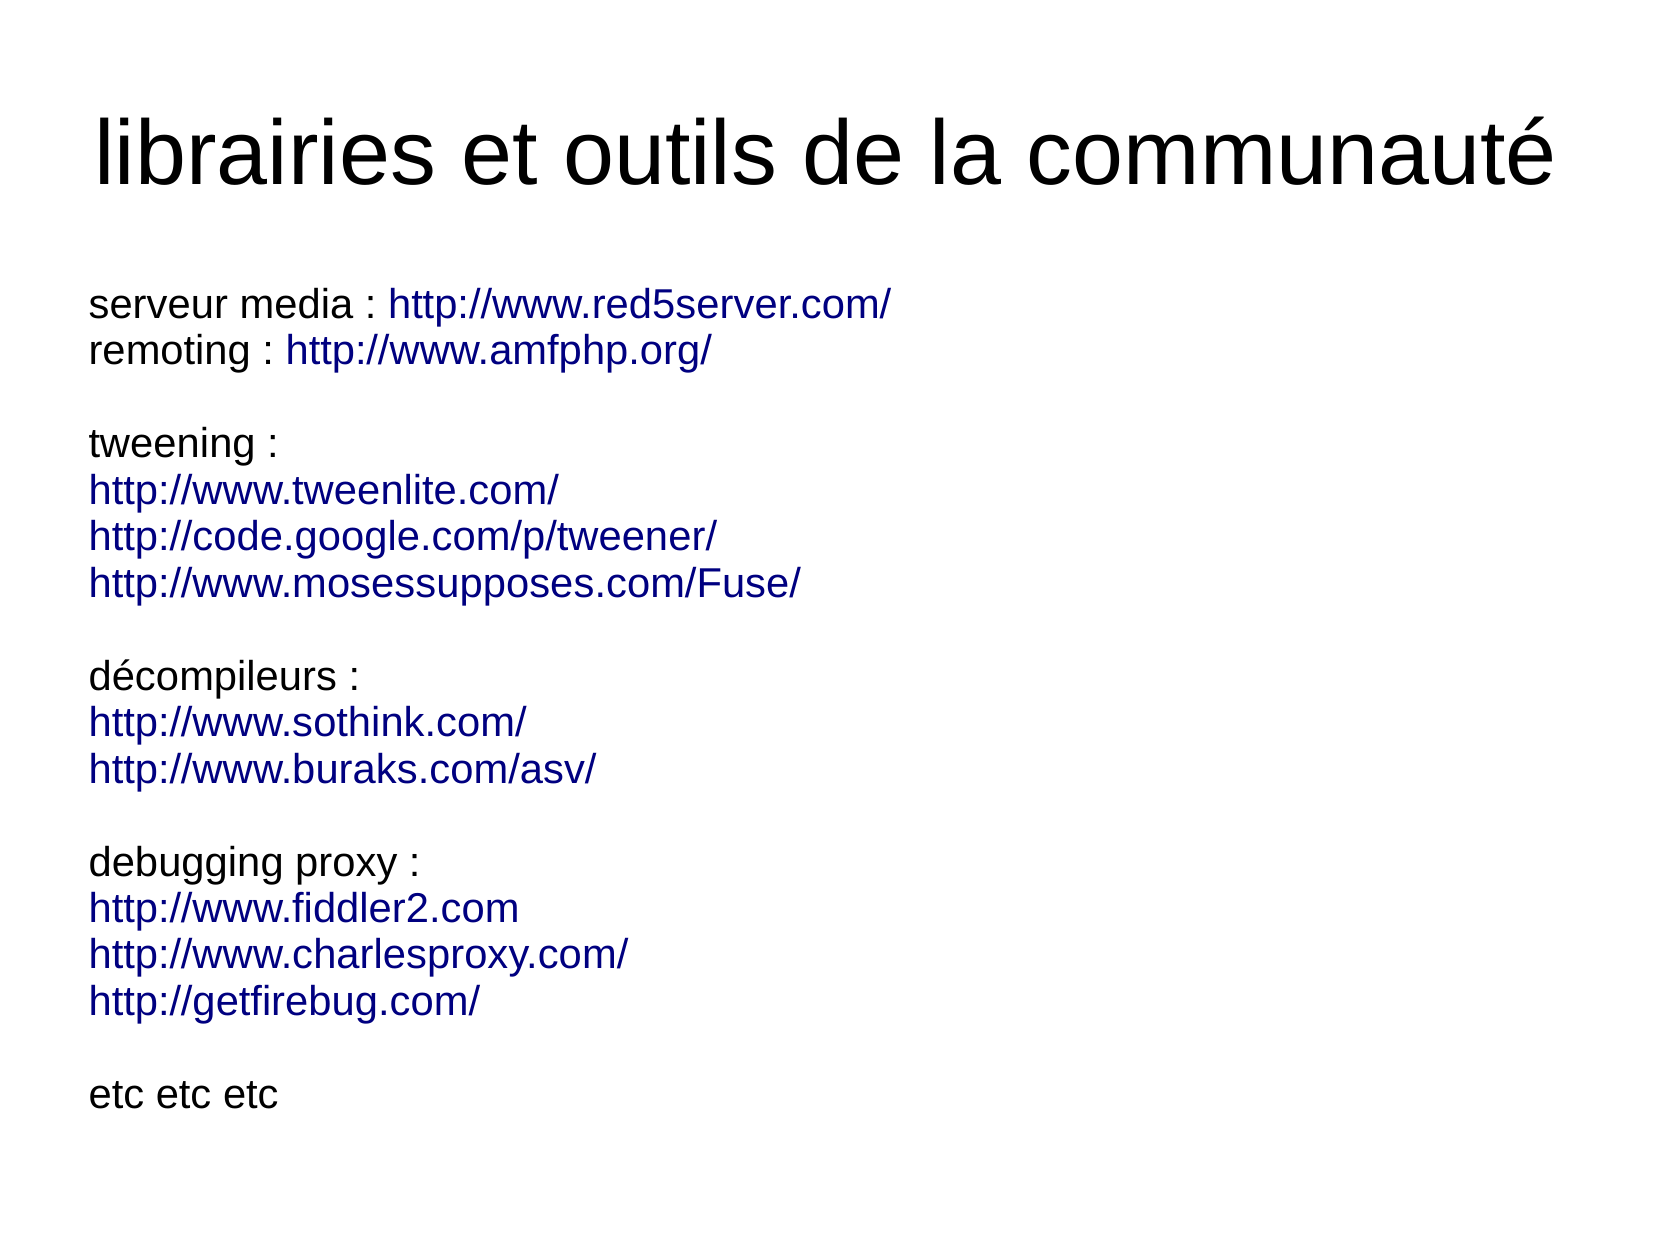

# librairies et outils de la communauté
serveur media : http://www.red5server.com/
remoting : http://www.amfphp.org/
tweening :
http://www.tweenlite.com/
http://code.google.com/p/tweener/
http://www.mosessupposes.com/Fuse/
décompileurs :
http://www.sothink.com/
http://www.buraks.com/asv/
debugging proxy :
http://www.fiddler2.com
http://www.charlesproxy.com/
http://getfirebug.com/
etc etc etc